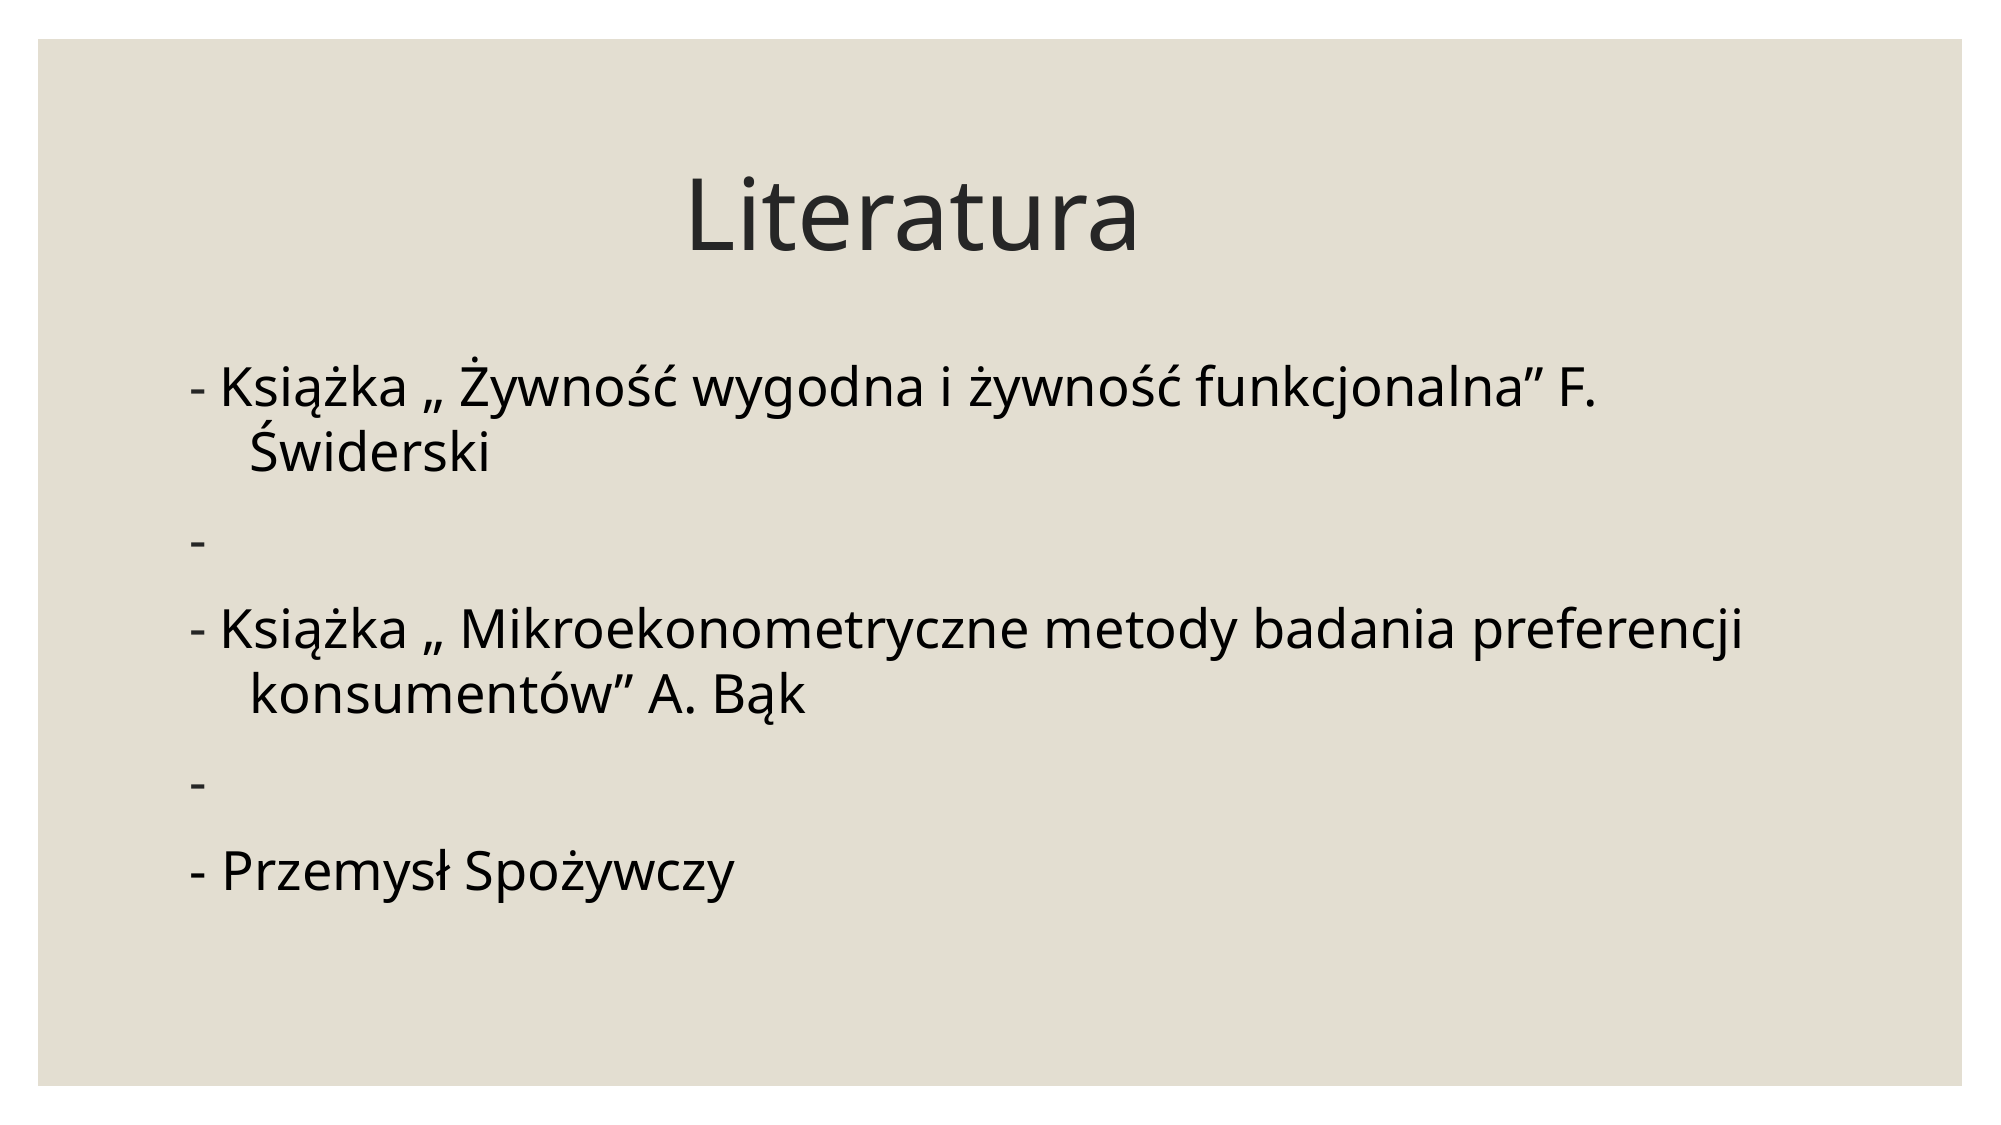

# Literatura
Książka „ Żywność wygodna i żywność funkcjonalna” F. Świderski
Książka „ Mikroekonometryczne metody badania preferencji konsumentów” A. Bąk
- Przemysł Spożywczy